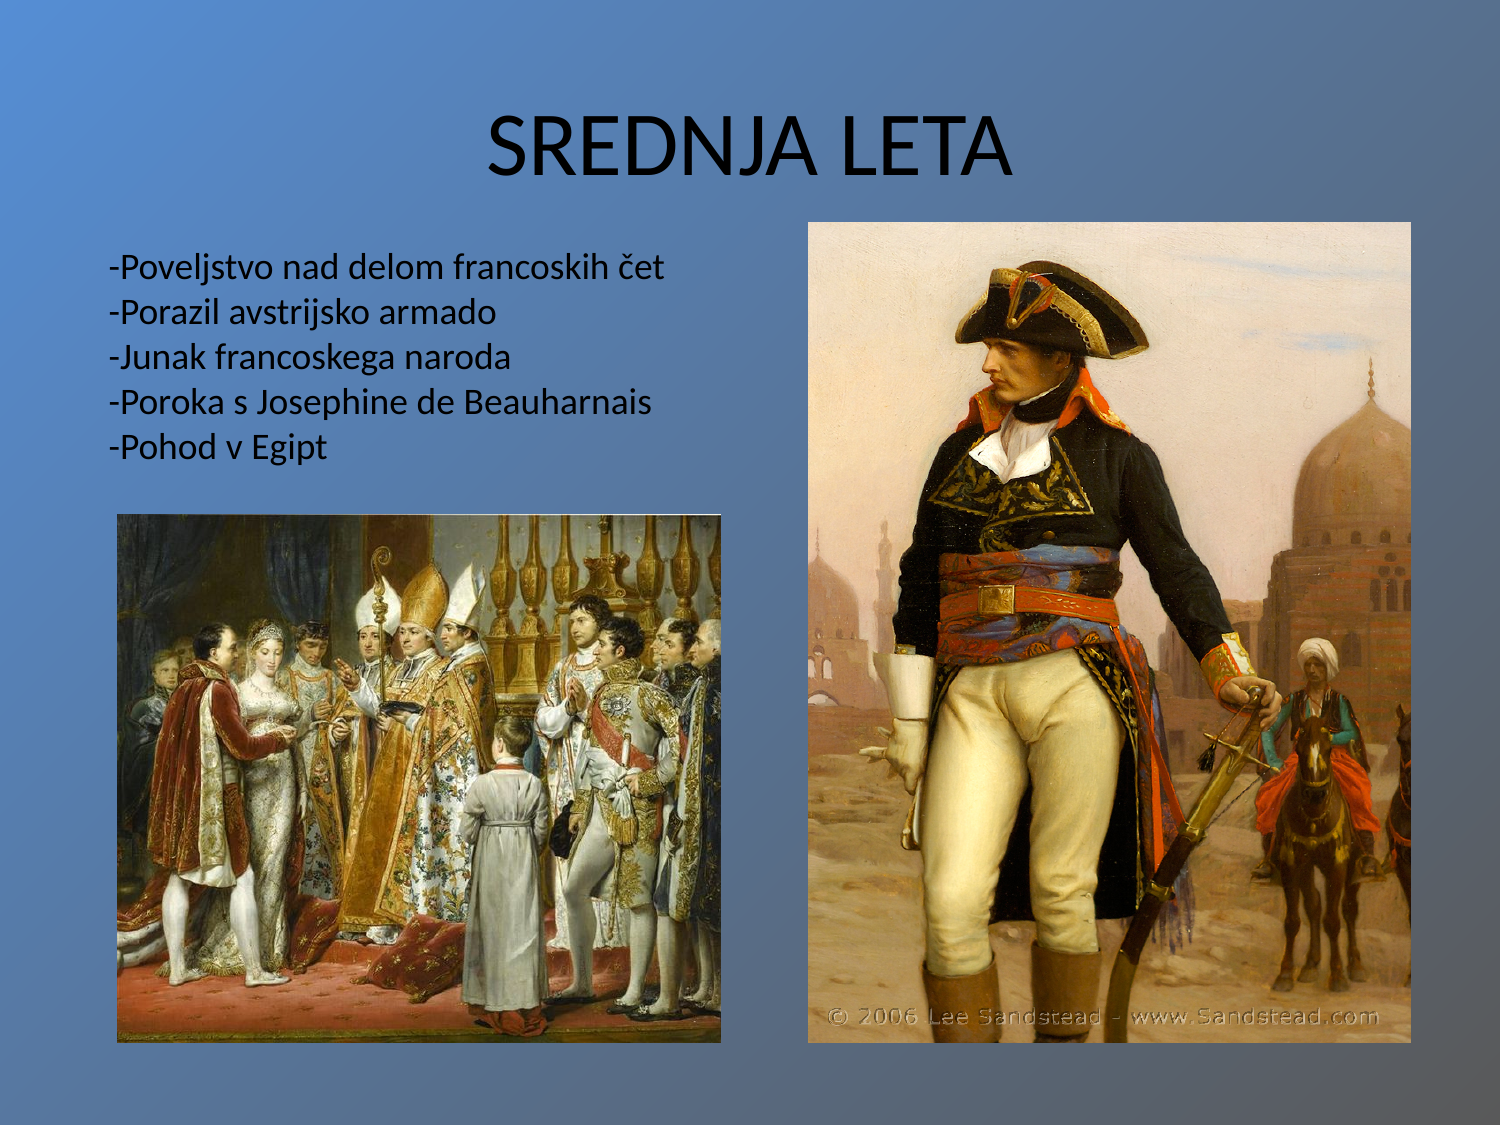

# SREDNJA LETA
-Poveljstvo nad delom francoskih čet
-Porazil avstrijsko armado
-Junak francoskega naroda
-Poroka s Josephine de Beauharnais
-Pohod v Egipt